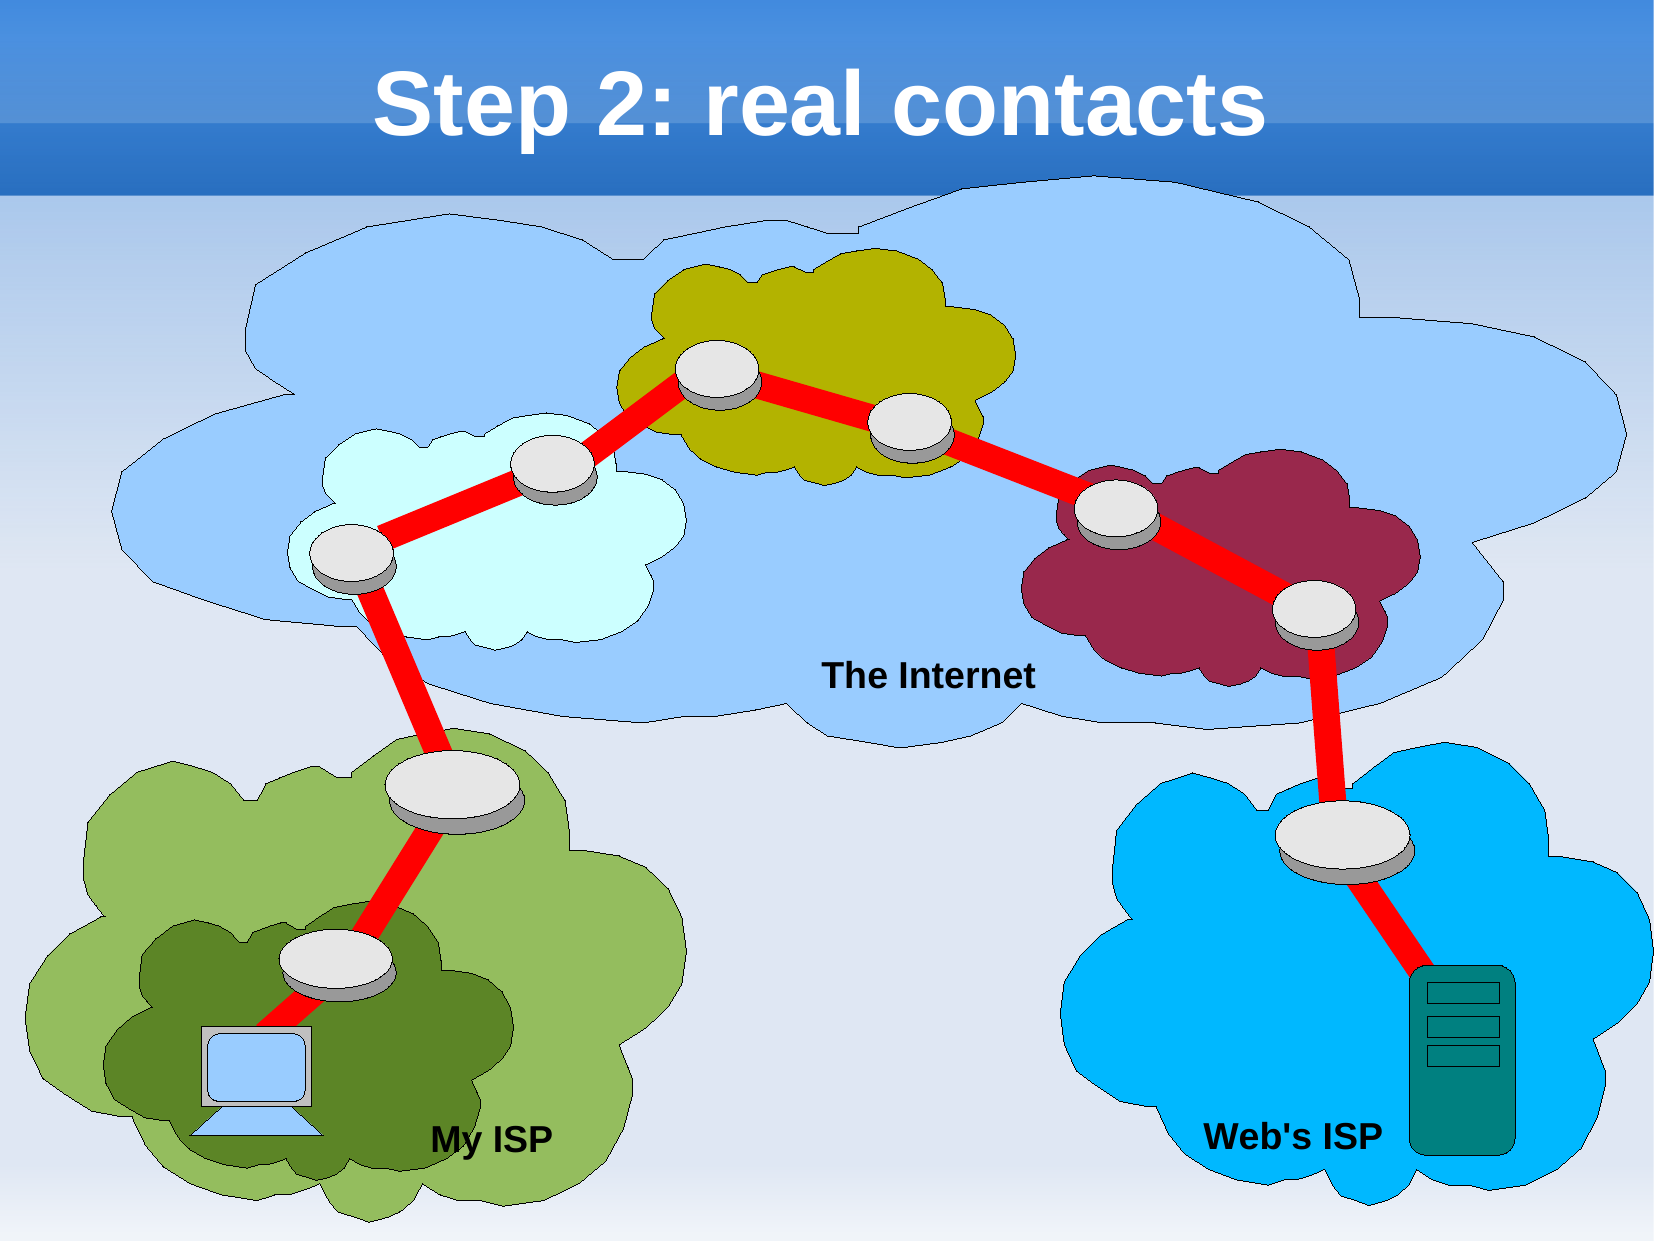

# Step 2: real contacts
The Internet
Web's ISP
My ISP